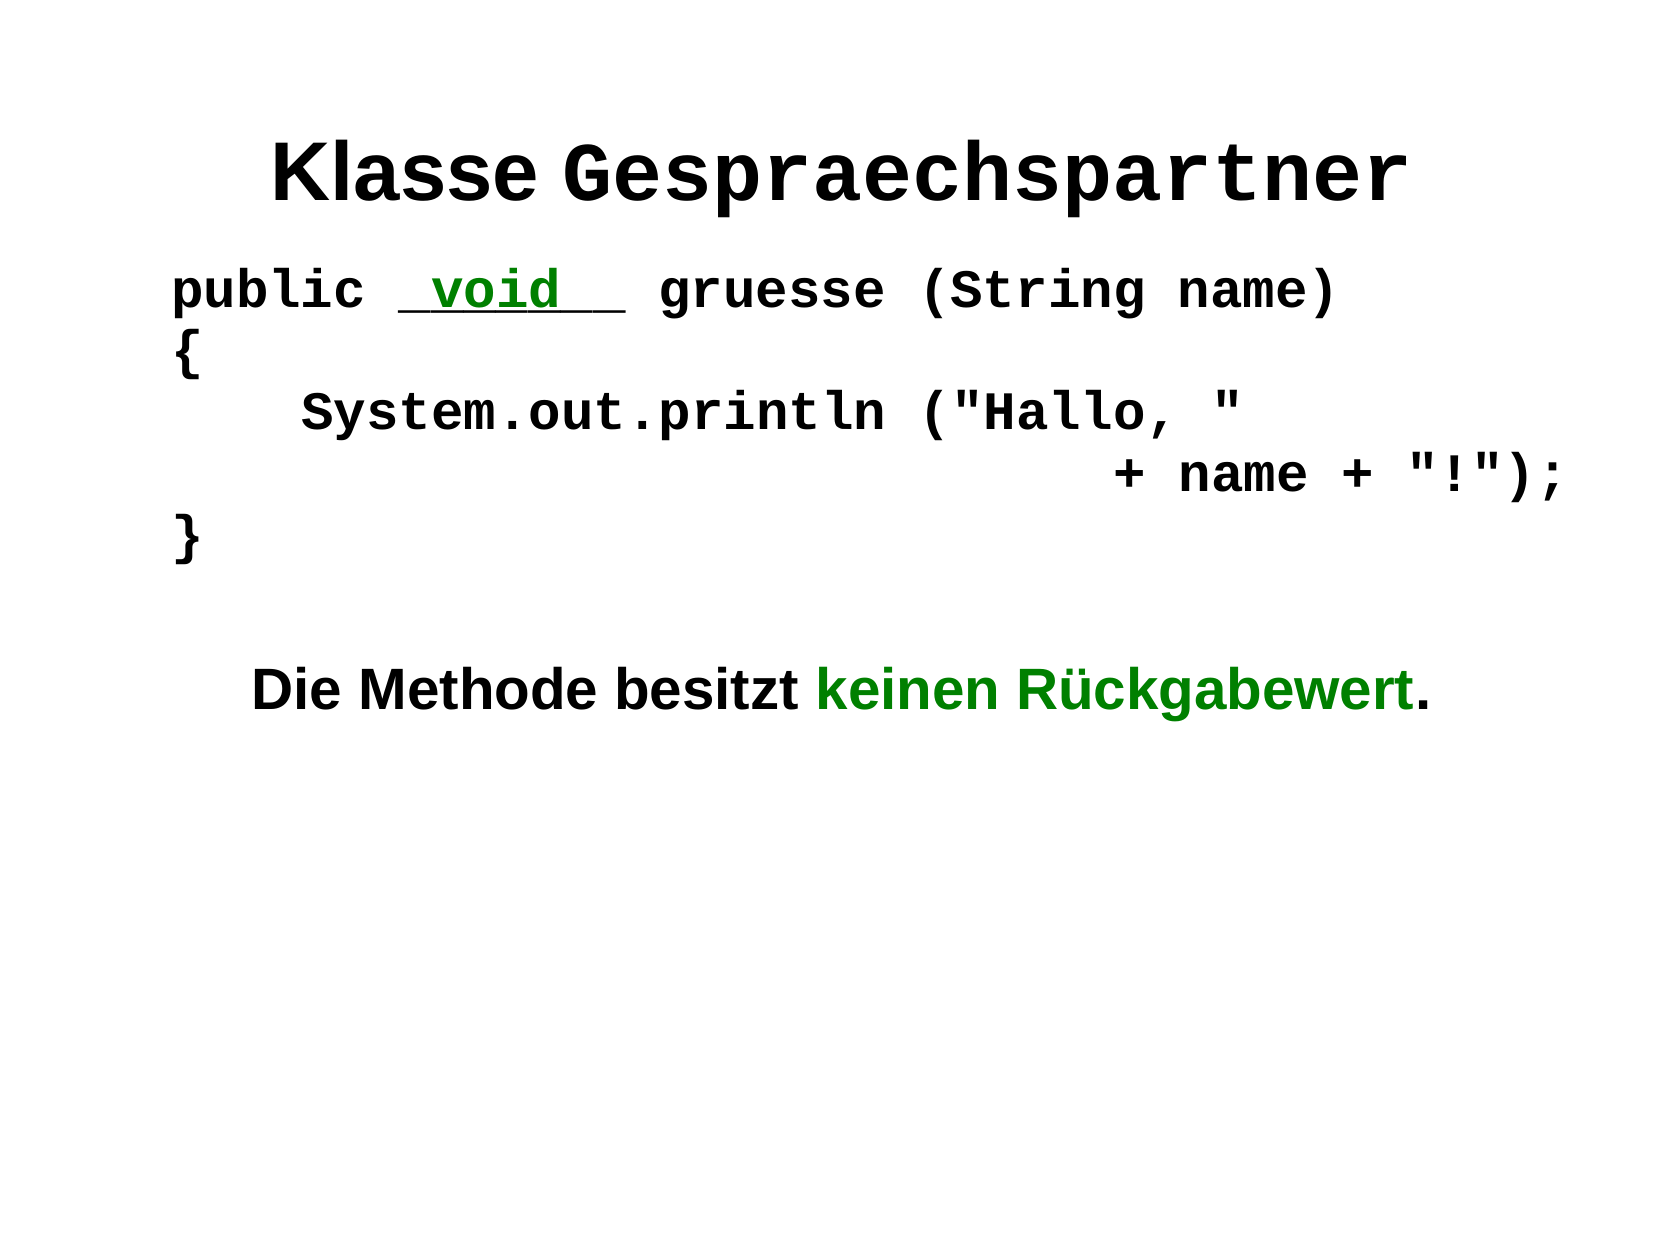

Klasse Gespraechspartner
 public _______ gruesse (String name)
 {
 System.out.println ("Hallo, "
 + name + "!");
 }
 void
Die Methode besitzt keinen Rückgabewert.